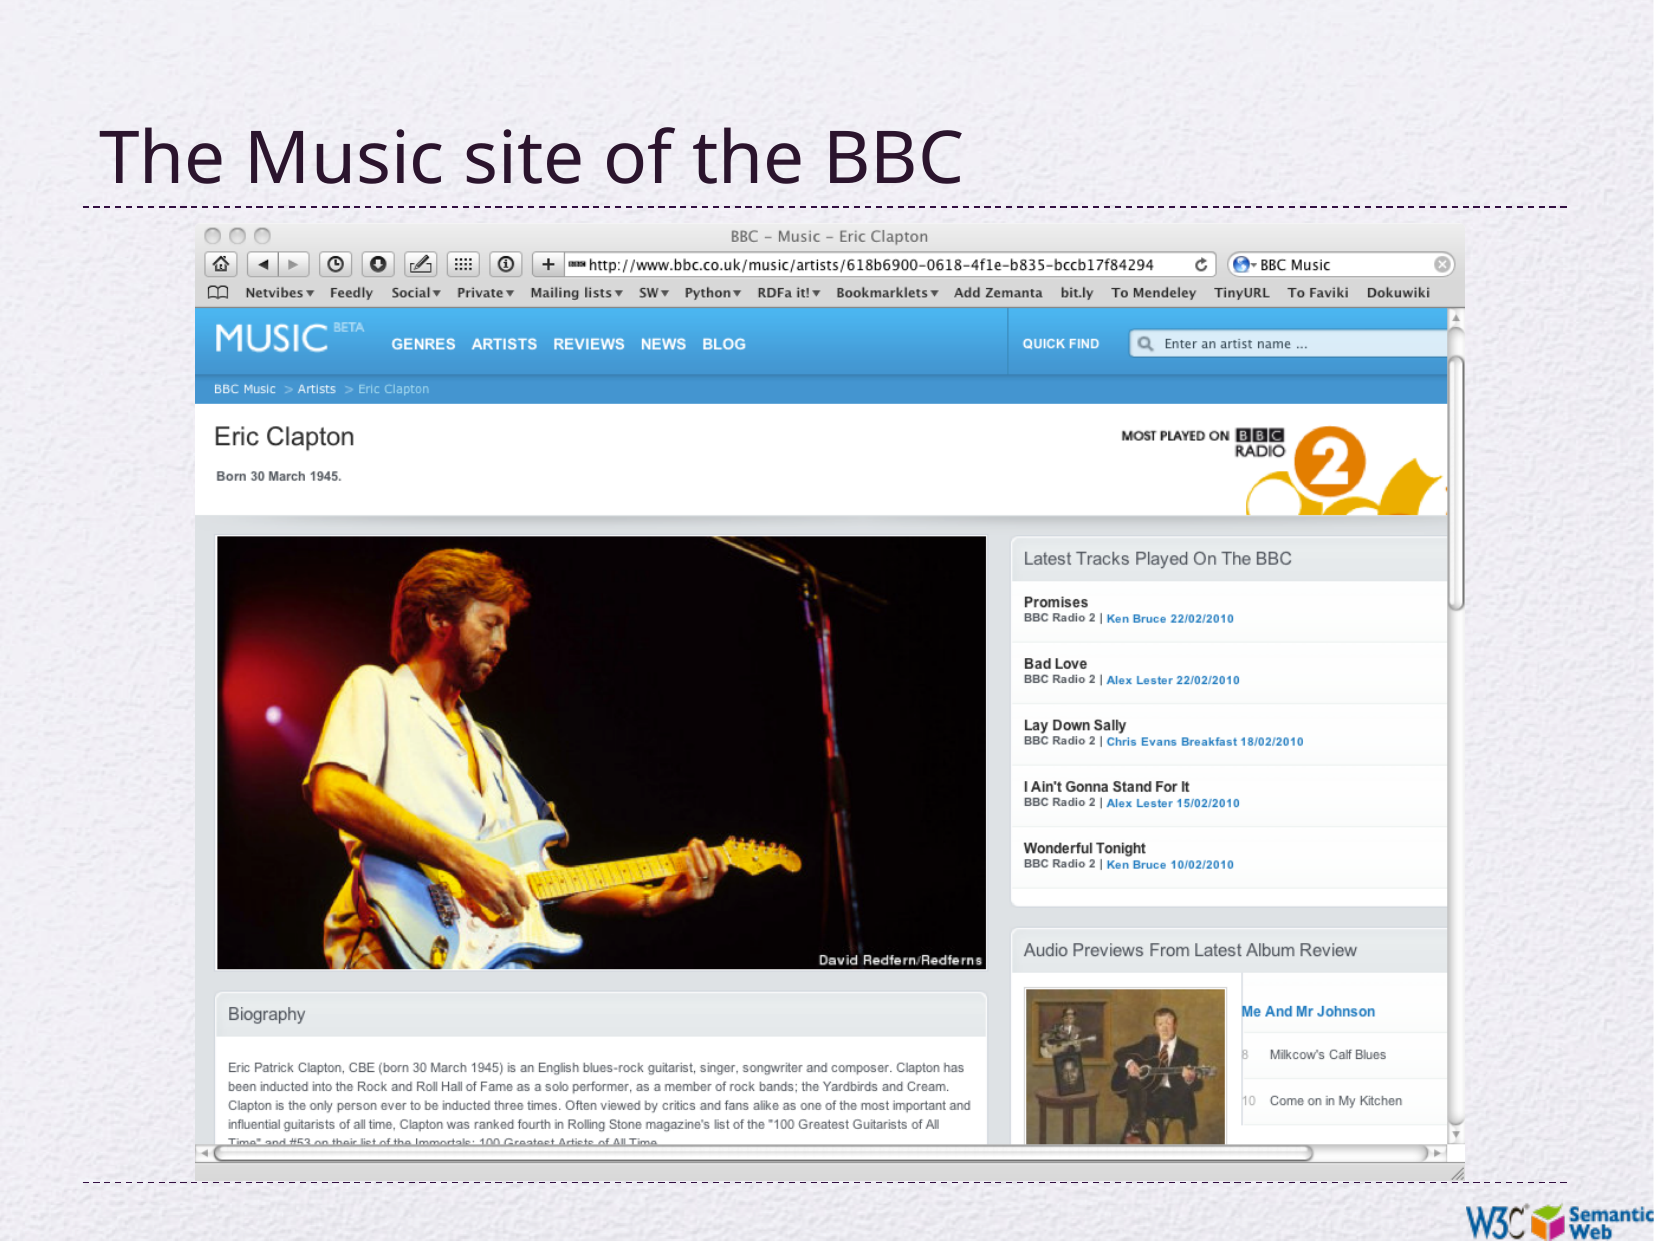

# The Music site of the BBC